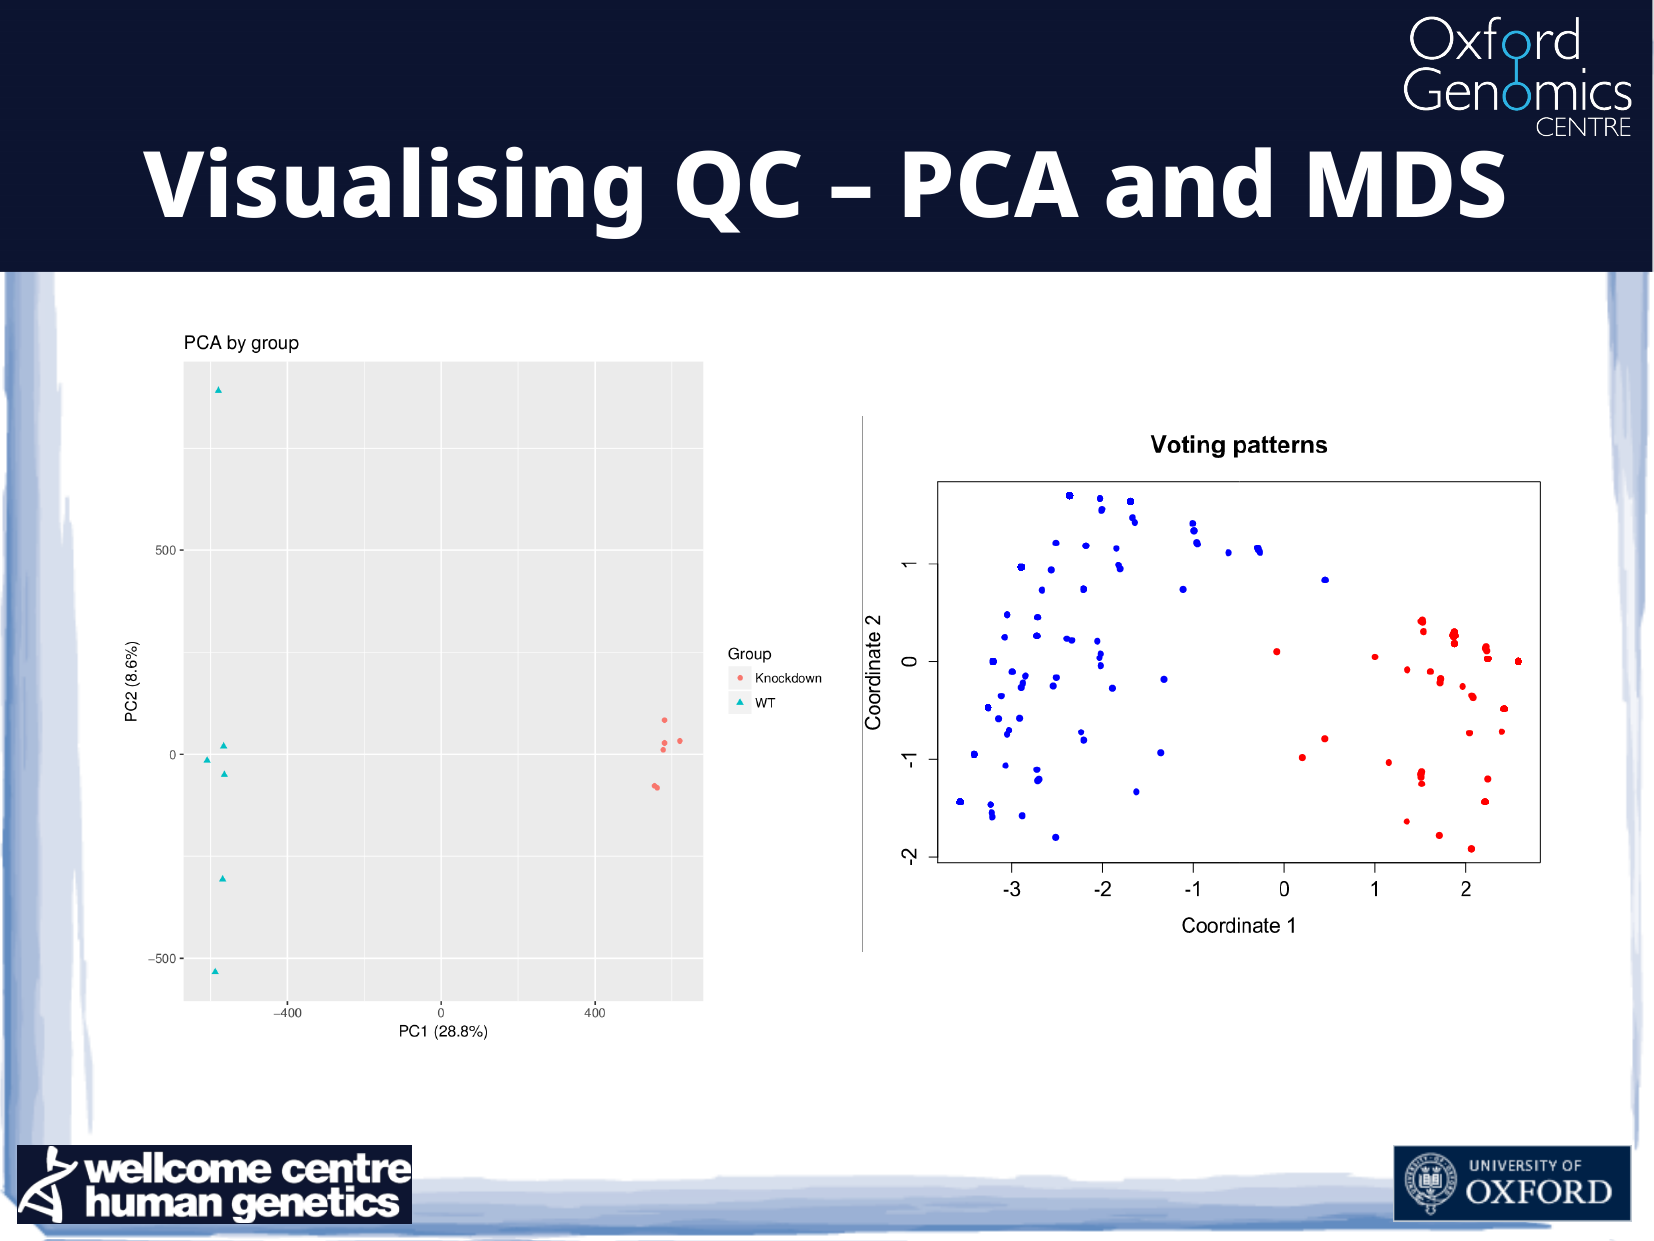

# Visualising QC – PCA and MDS